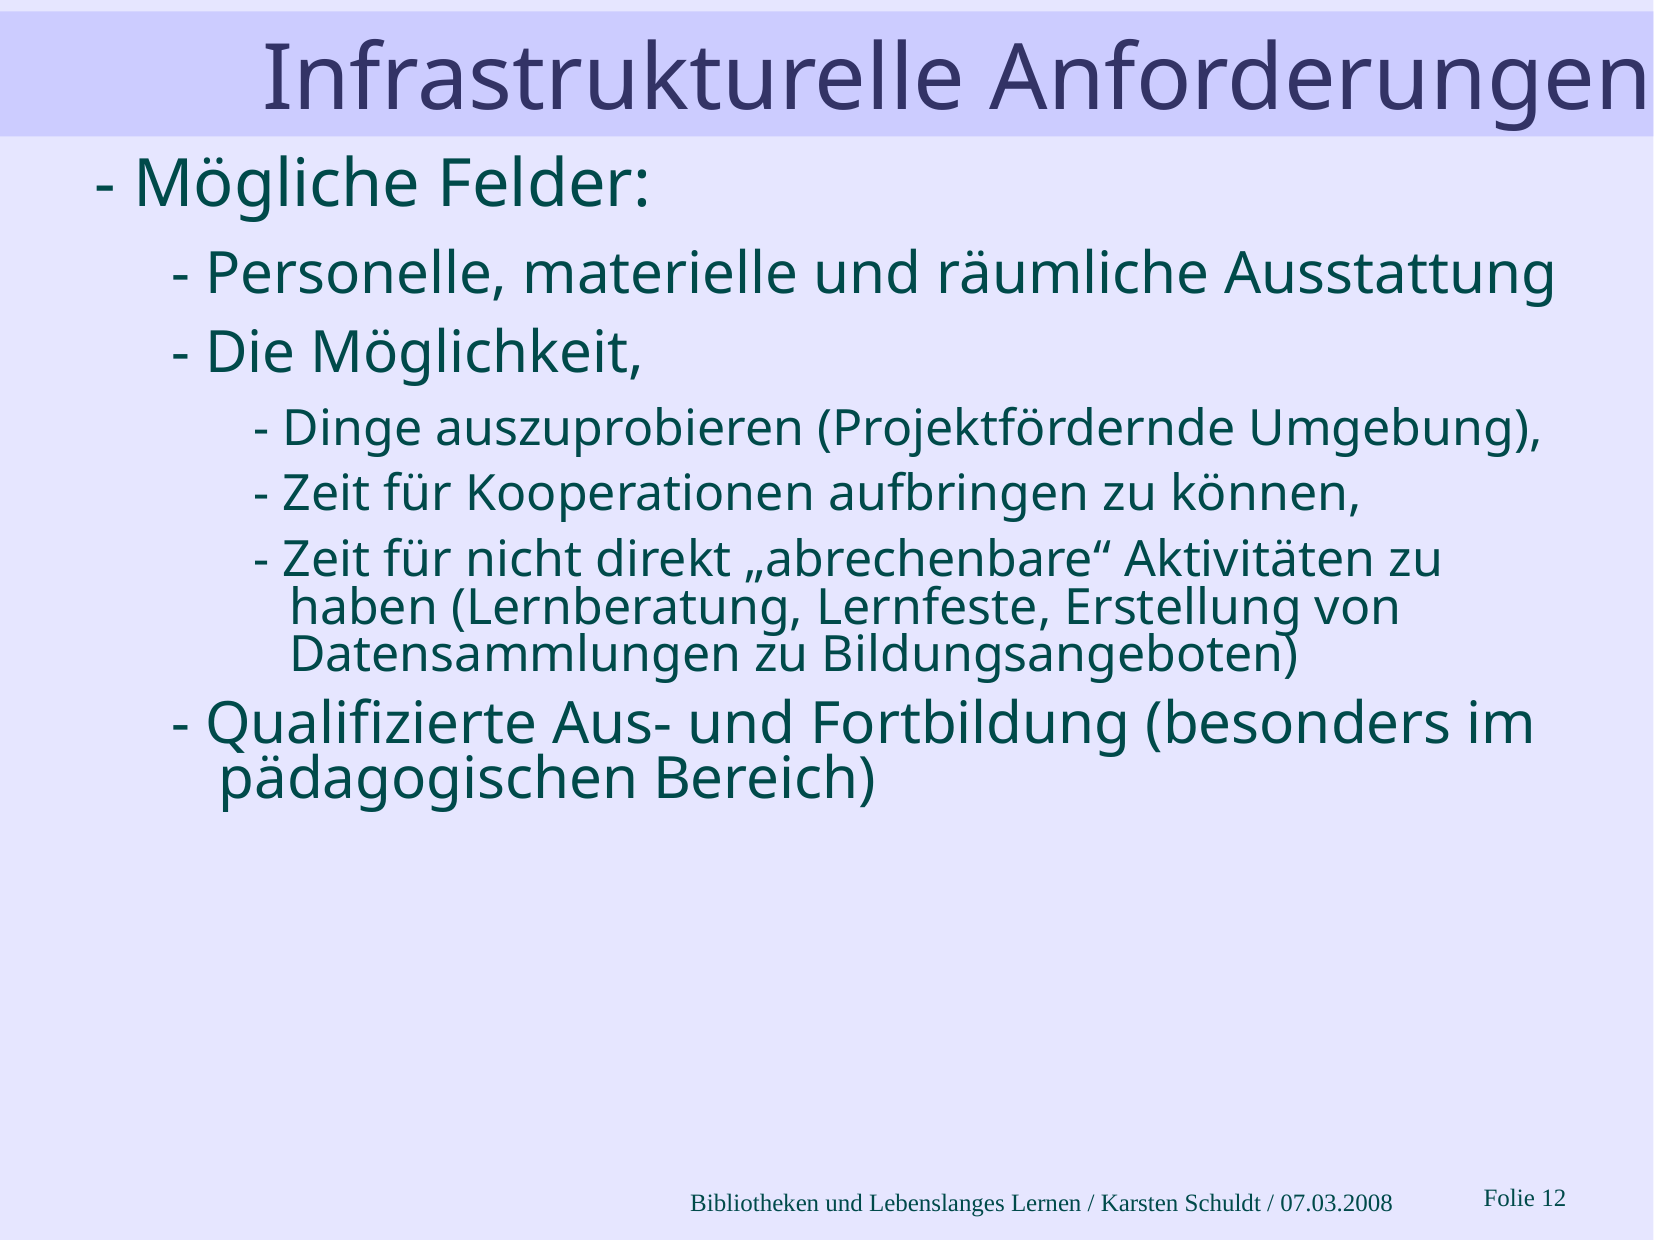

# Infrastrukturelle Anforderungen
- Mögliche Felder:
- Personelle, materielle und räumliche Ausstattung
- Die Möglichkeit,
- Dinge auszuprobieren (Projektfördernde Umgebung),
- Zeit für Kooperationen aufbringen zu können,
- Zeit für nicht direkt „abrechenbare“ Aktivitäten zu haben (Lernberatung, Lernfeste, Erstellung von Datensammlungen zu Bildungsangeboten)
- Qualifizierte Aus- und Fortbildung (besonders im pädagogischen Bereich)
12
Bibliotheken und Lebenslanges Lernen / Karsten Schuldt / 07.03.2008